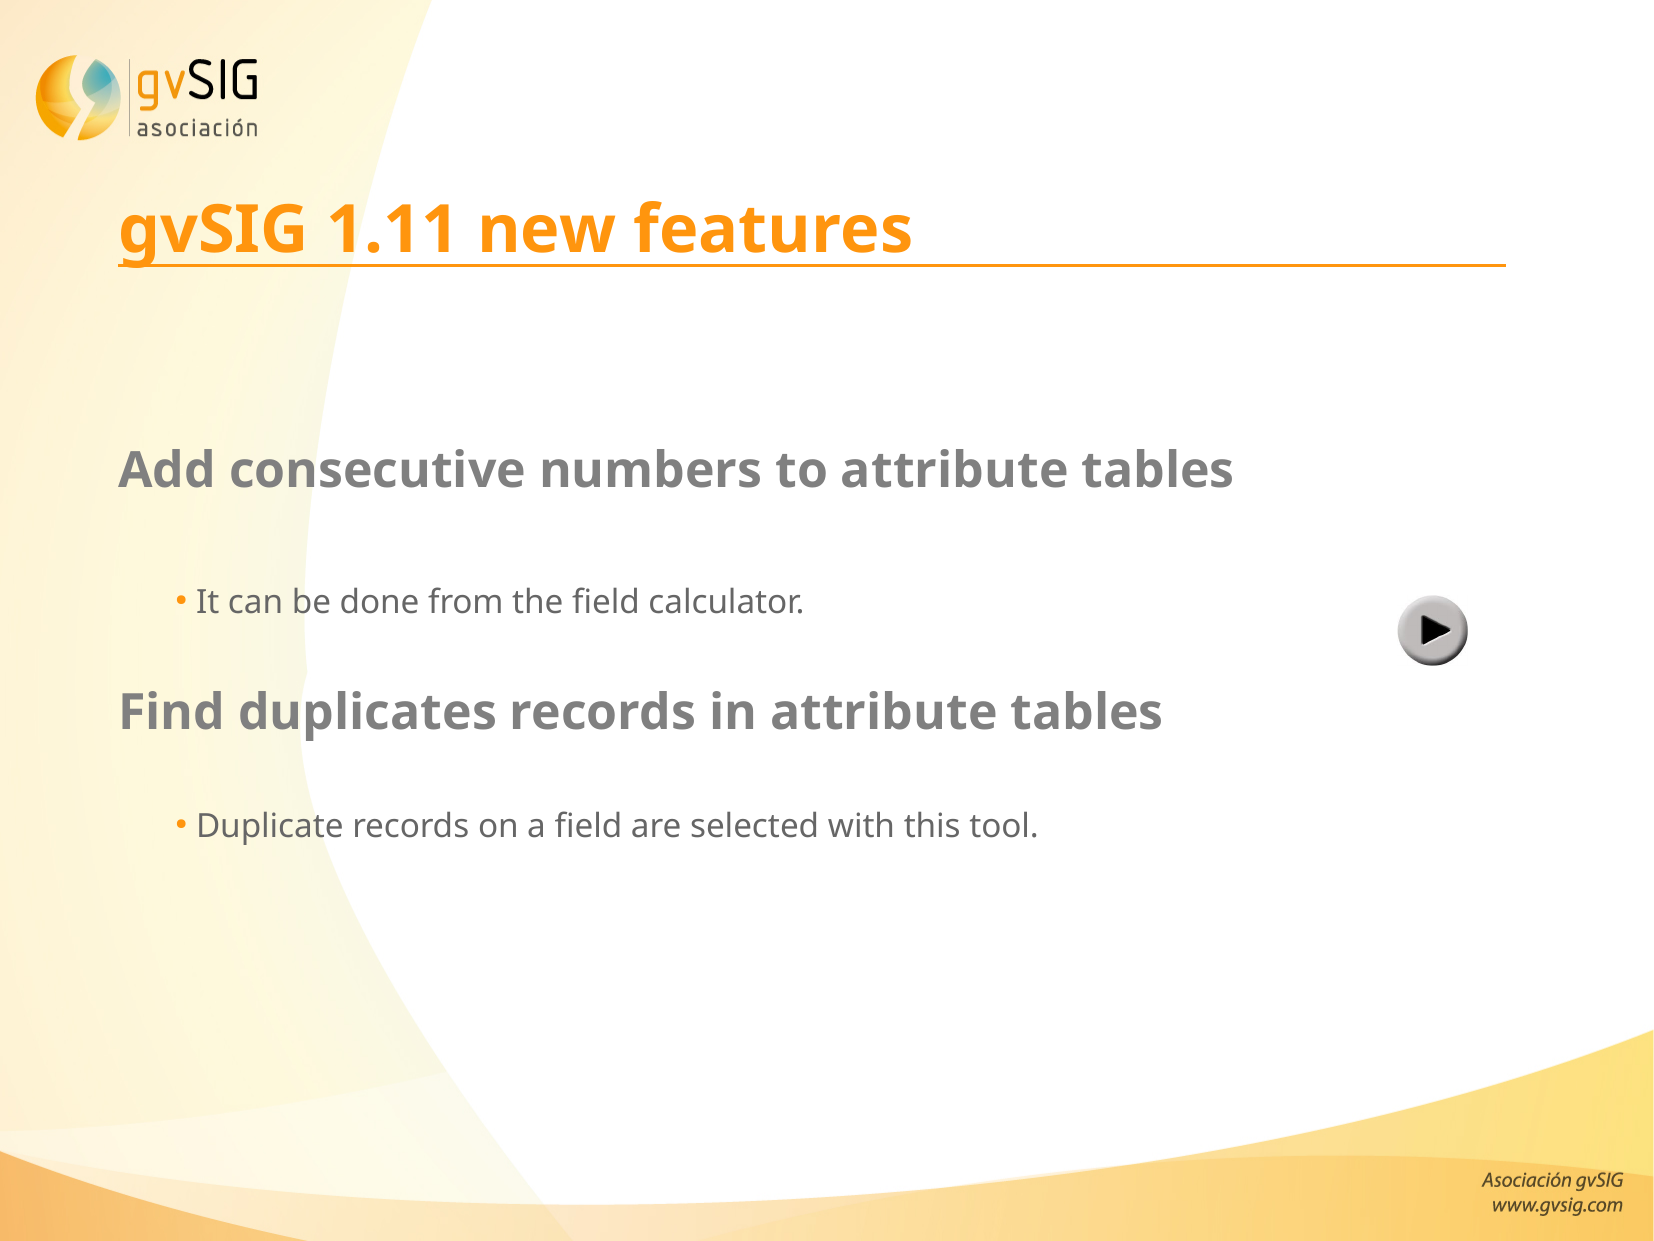

# gvSIG 1.11 new features
Add consecutive numbers to attribute tables
 It can be done from the field calculator.
Find duplicates records in attribute tables
 Duplicate records on a field are selected with this tool.